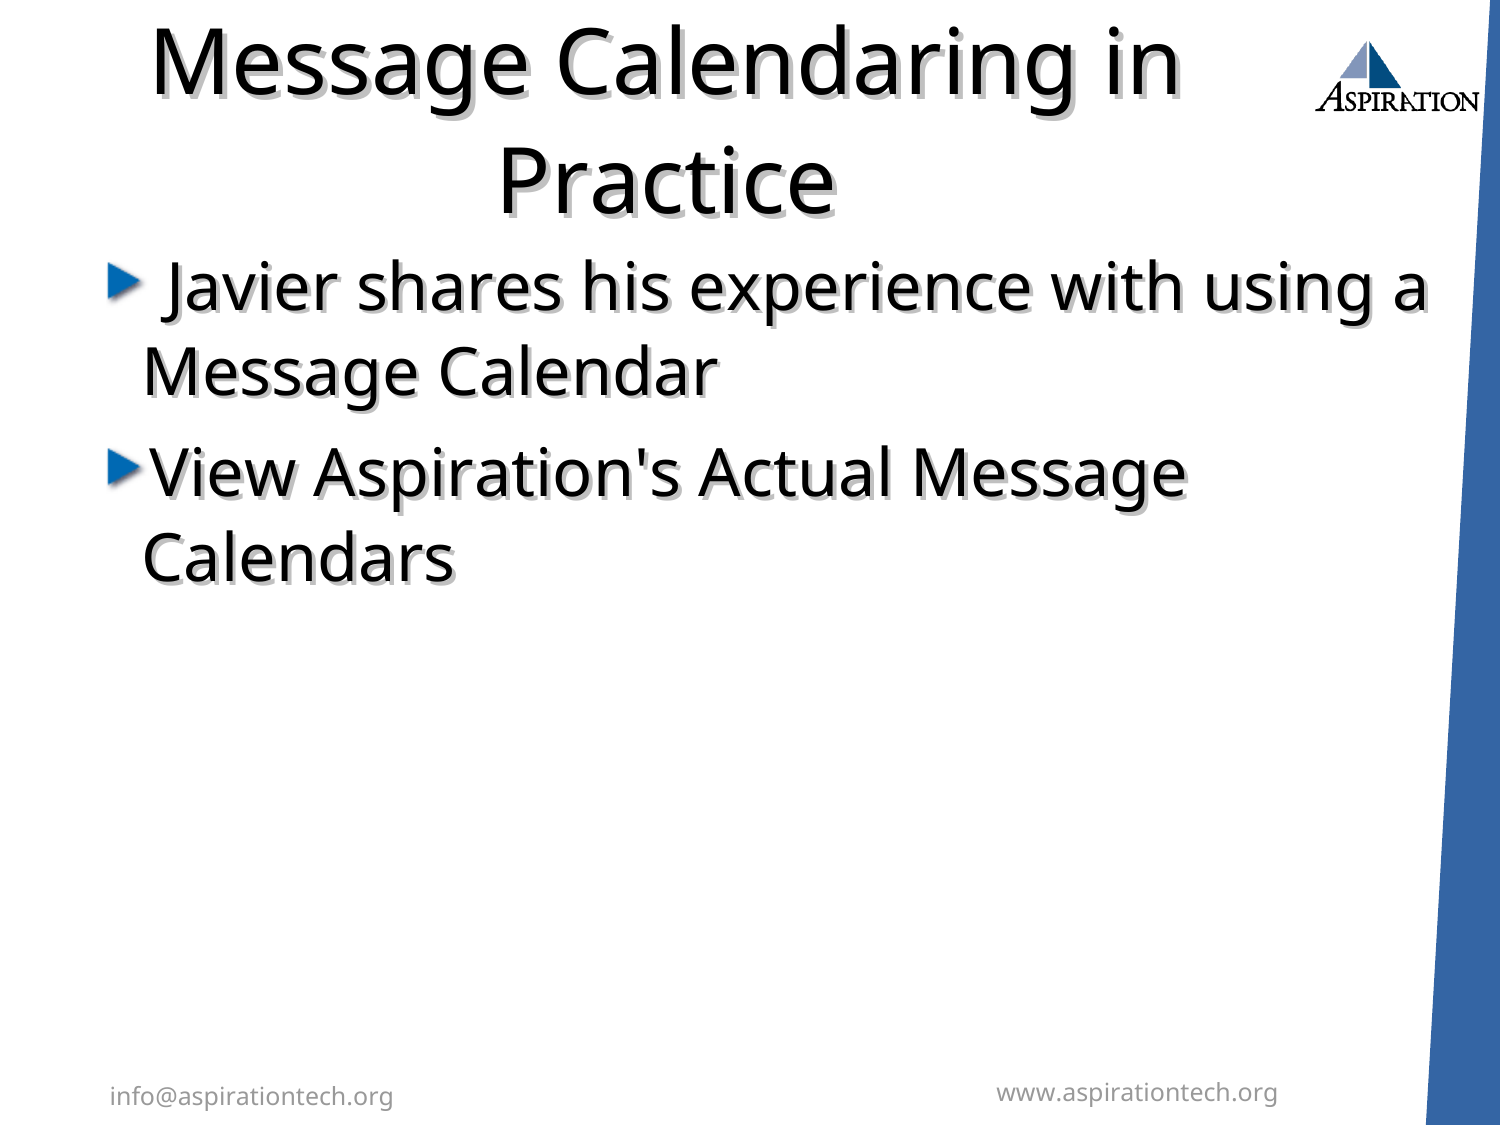

# Message Calendaring in Practice
 Javier shares his experience with using a Message Calendar
View Aspiration's Actual Message Calendars